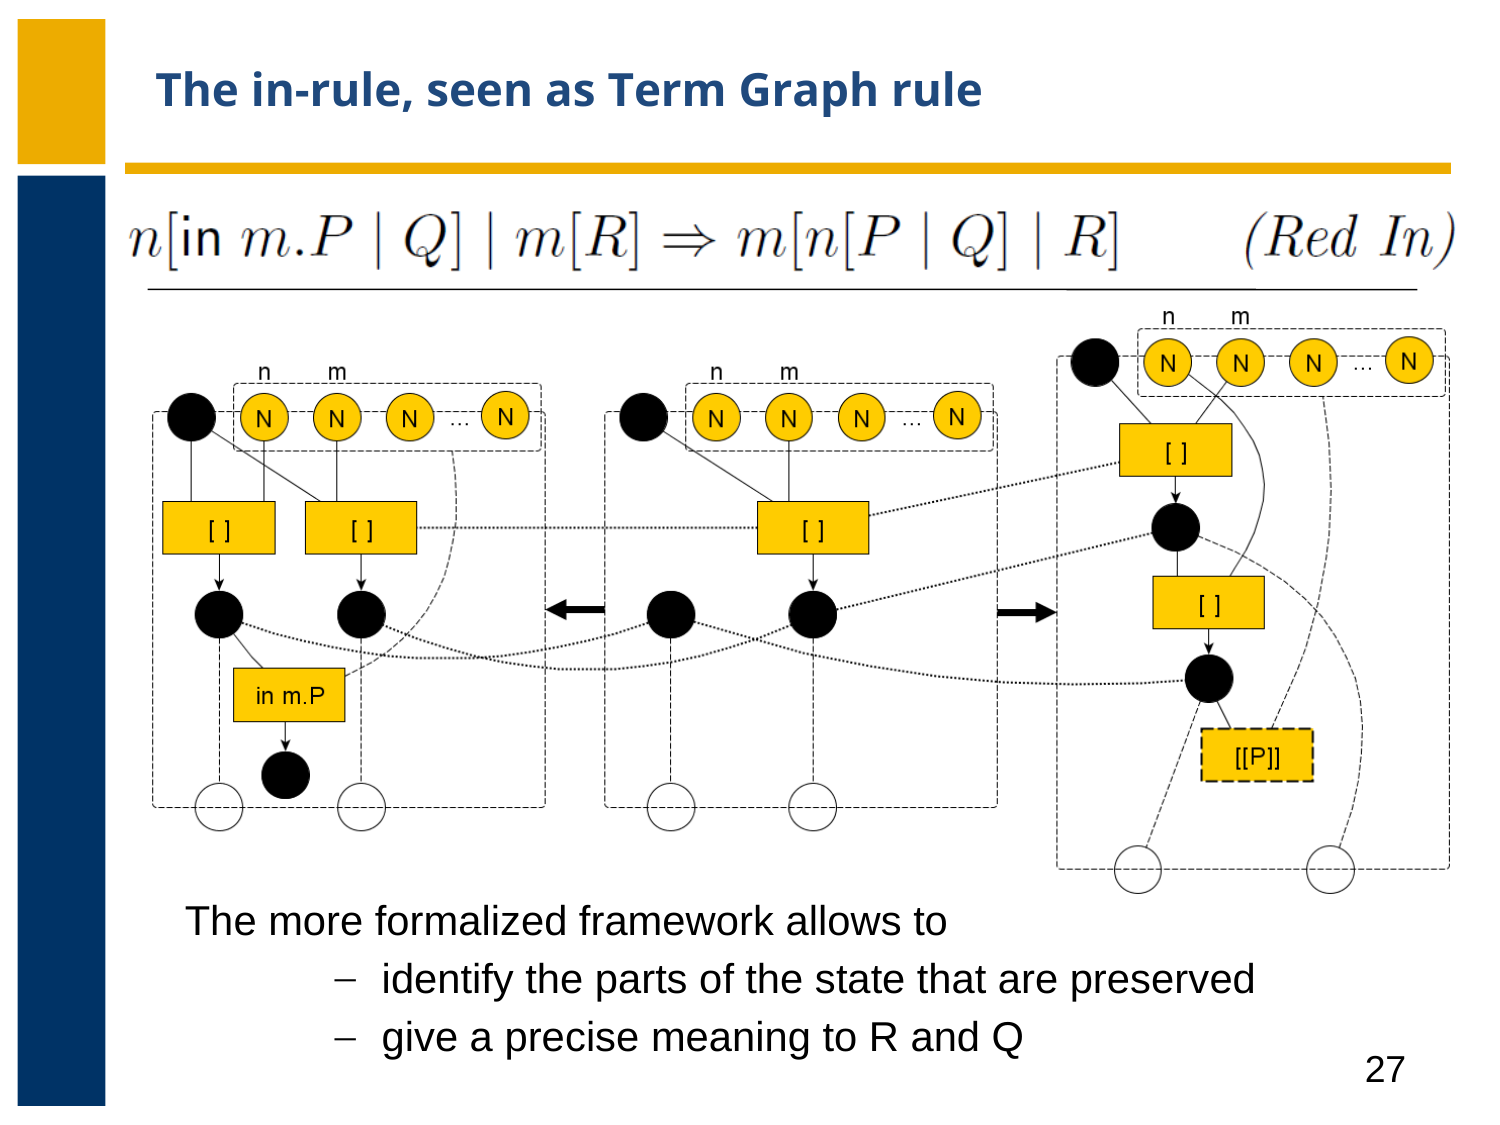

# The in-rule, seen as Term Graph rule
The more formalized framework allows to
identify the parts of the state that are preserved
give a precise meaning to R and Q
27